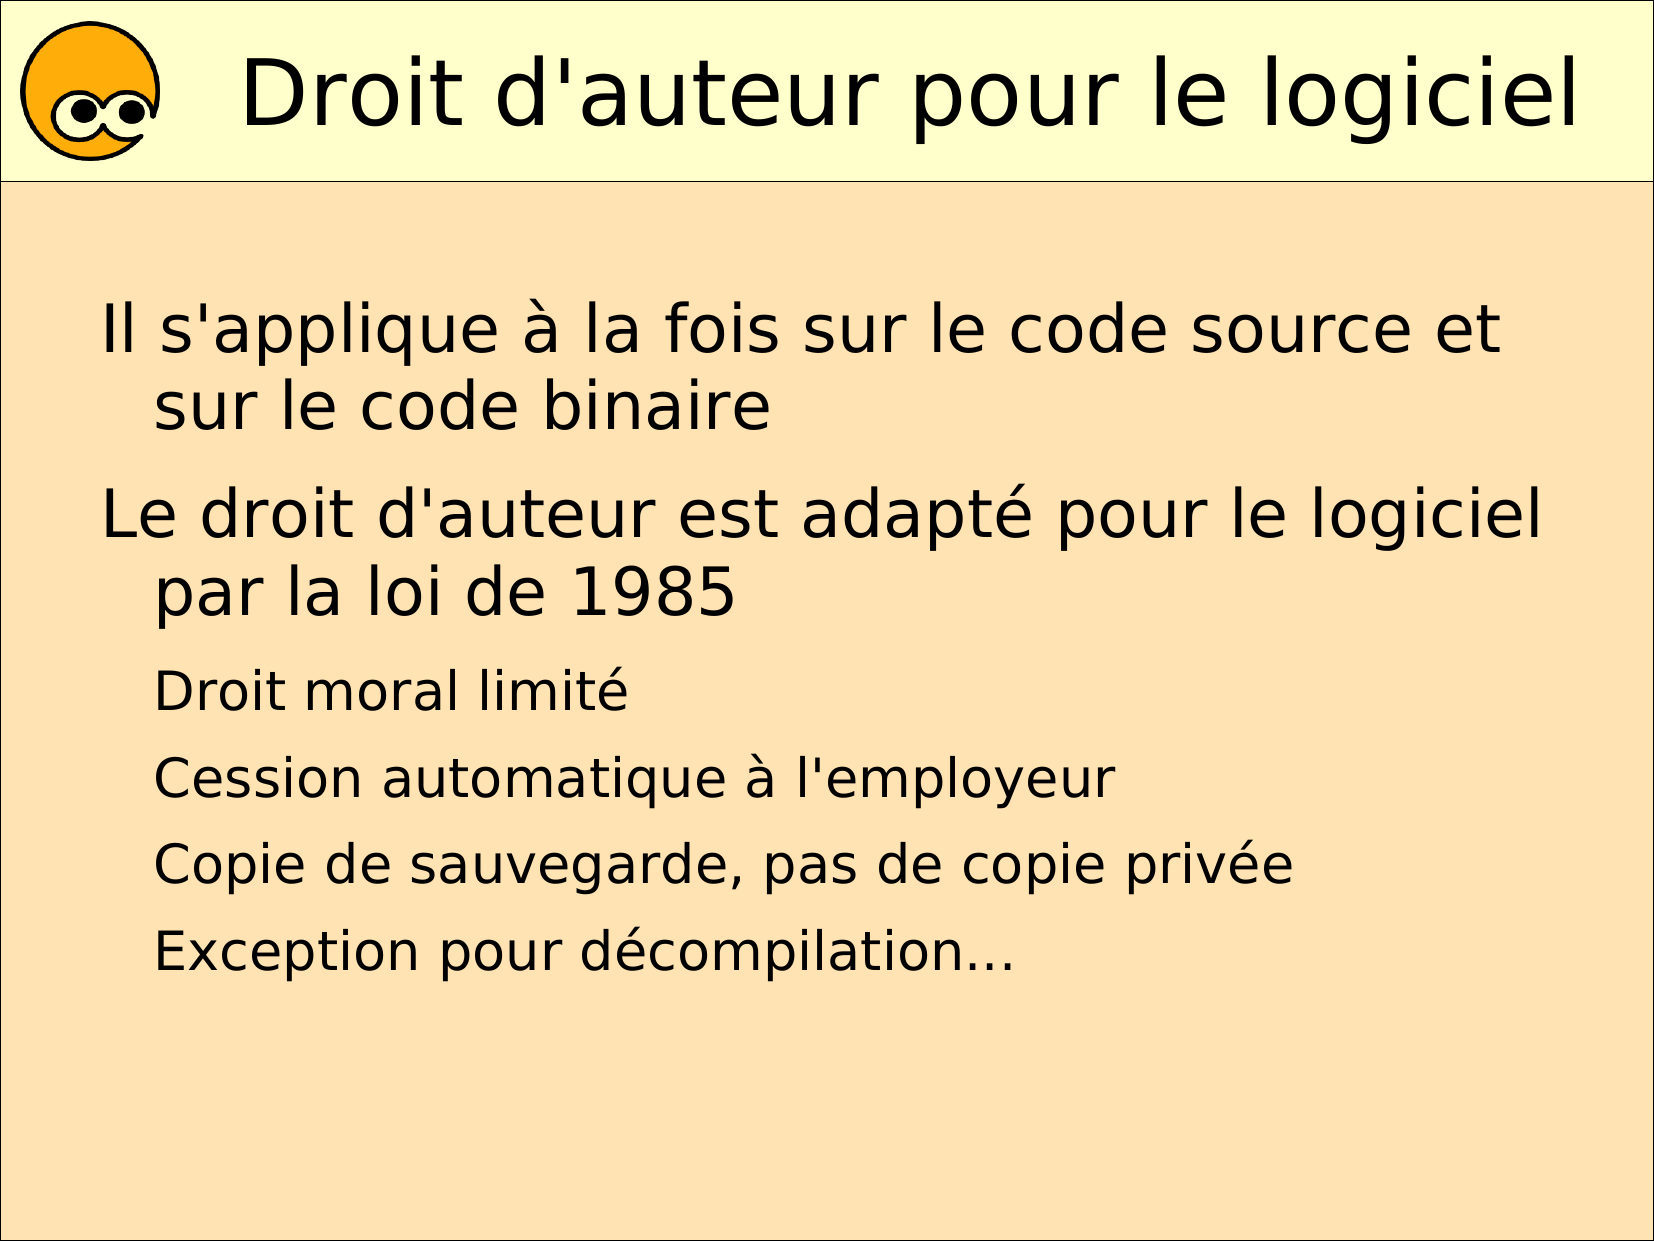

# Droit d'auteur pour le logiciel
Il s'applique à la fois sur le code source et sur le code binaire
Le droit d'auteur est adapté pour le logiciel par la loi de 1985
Droit moral limité
Cession automatique à l'employeur
Copie de sauvegarde, pas de copie privée
Exception pour décompilation...